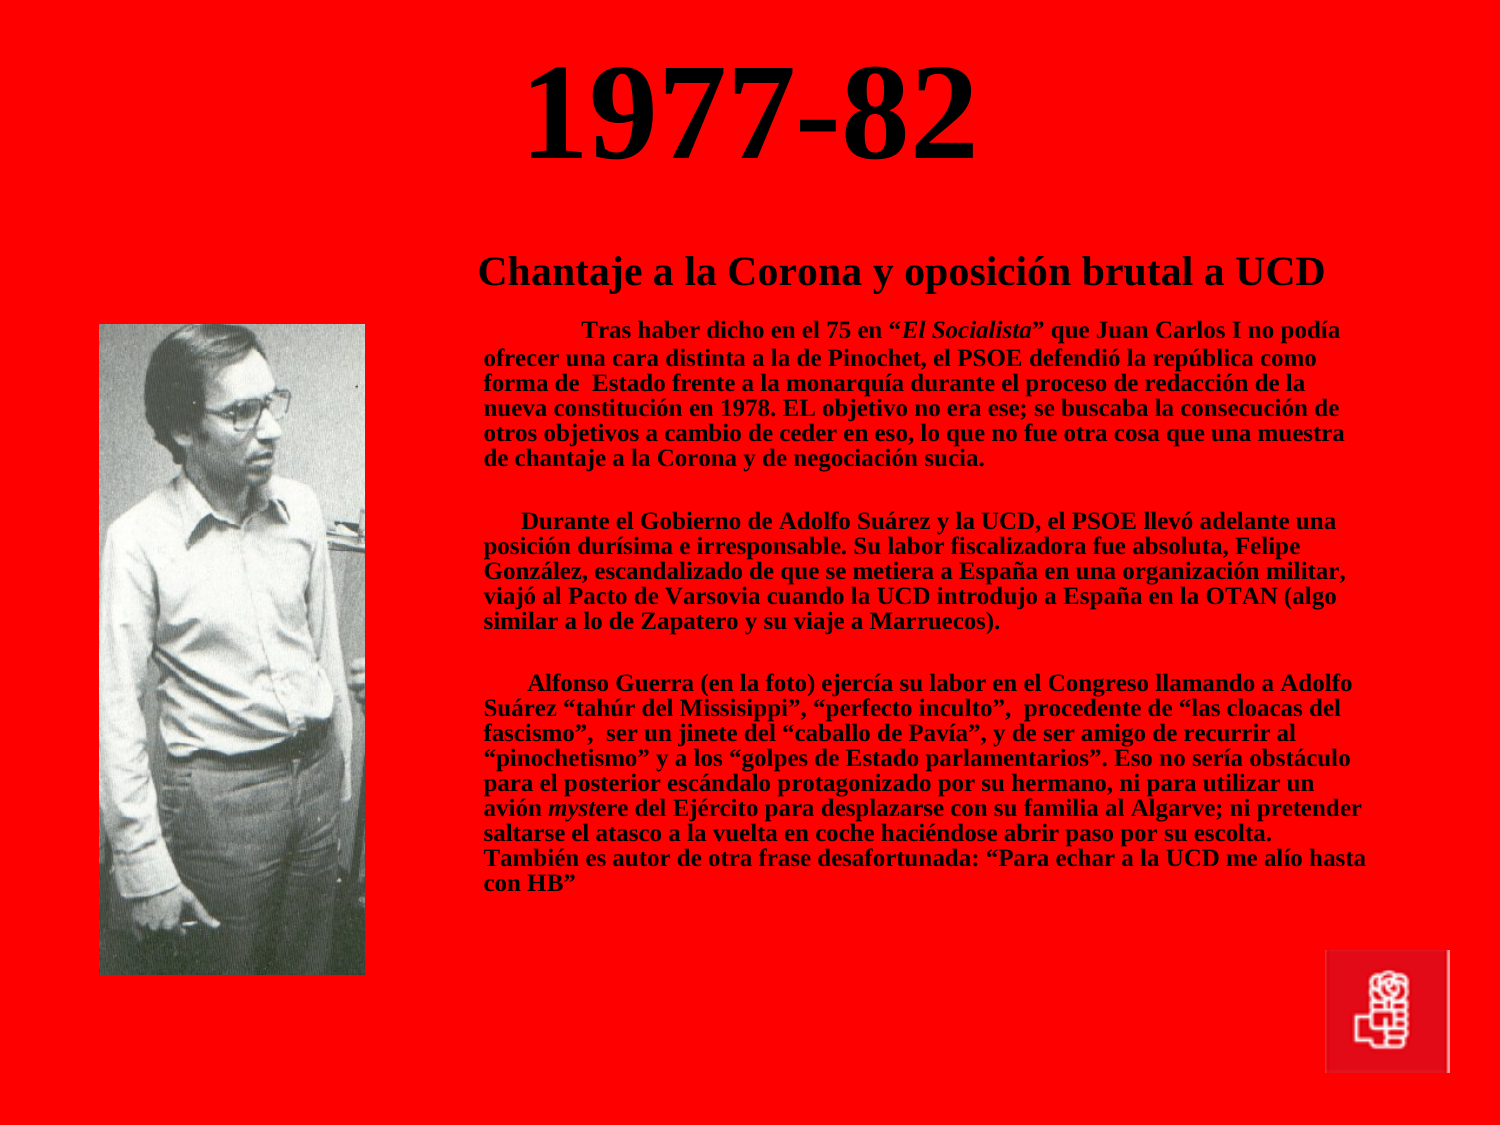

# 1977-82
 Chantaje a la Corona y oposición brutal a UCD
 Tras haber dicho en el 75 en “El Socialista” que Juan Carlos I no podía ofrecer una cara distinta a la de Pinochet, el PSOE defendió la república como forma de Estado frente a la monarquía durante el proceso de redacción de la nueva constitución en 1978. EL objetivo no era ese; se buscaba la consecución de otros objetivos a cambio de ceder en eso, lo que no fue otra cosa que una muestra de chantaje a la Corona y de negociación sucia.
 Durante el Gobierno de Adolfo Suárez y la UCD, el PSOE llevó adelante una posición durísima e irresponsable. Su labor fiscalizadora fue absoluta, Felipe González, escandalizado de que se metiera a España en una organización militar, viajó al Pacto de Varsovia cuando la UCD introdujo a España en la OTAN (algo similar a lo de Zapatero y su viaje a Marruecos).
 Alfonso Guerra (en la foto) ejercía su labor en el Congreso llamando a Adolfo Suárez “tahúr del Missisippi”, “perfecto inculto”, procedente de “las cloacas del fascismo”, ser un jinete del “caballo de Pavía”, y de ser amigo de recurrir al “pinochetismo” y a los “golpes de Estado parlamentarios”. Eso no sería obstáculo para el posterior escándalo protagonizado por su hermano, ni para utilizar un avión mystere del Ejército para desplazarse con su familia al Algarve; ni pretender saltarse el atasco a la vuelta en coche haciéndose abrir paso por su escolta. También es autor de otra frase desafortunada: “Para echar a la UCD me alío hasta con HB”